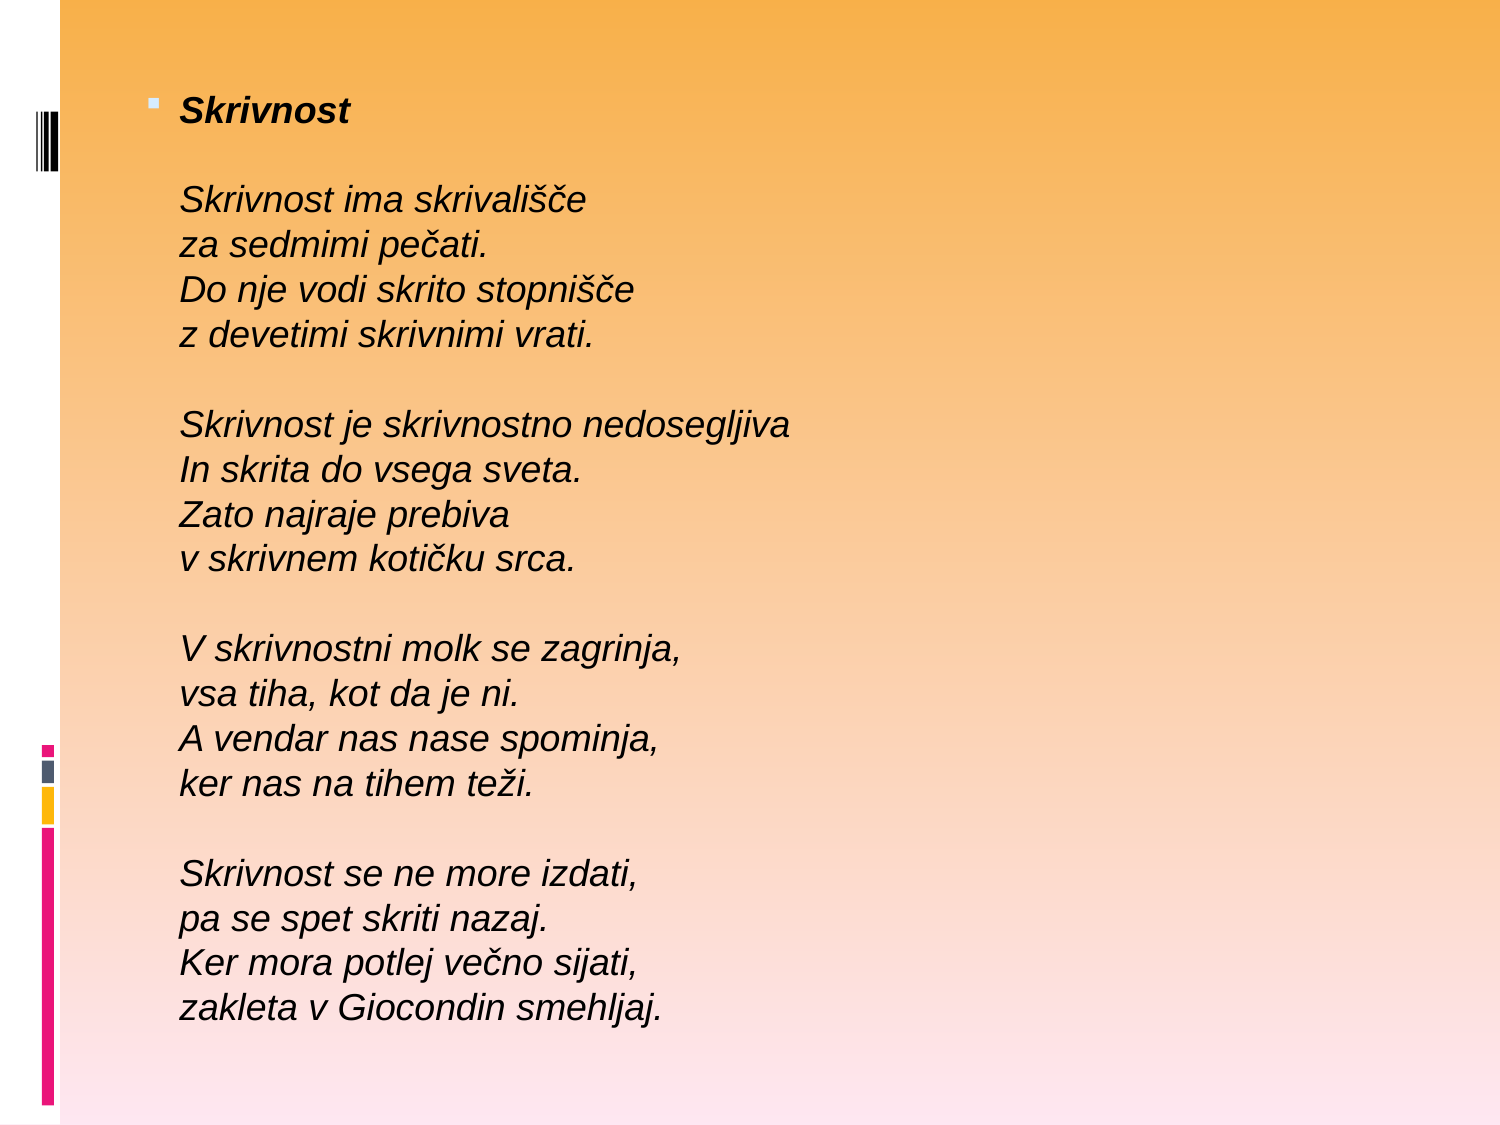

# Skrivnost Skrivnost ima skrivališče za sedmimi pečati. Do nje vodi skrito stopnišče z devetimi skrivnimi vrati. Skrivnost je skrivnostno nedosegljiva In skrita do vsega sveta. Zato najraje prebiva v skrivnem kotičku srca. V skrivnostni molk se zagrinja, vsa tiha, kot da je ni. A vendar nas nase spominja, ker nas na tihem teži. Skrivnost se ne more izdati, pa se spet skriti nazaj. Ker mora potlej večno sijati, zakleta v Giocondin smehljaj.